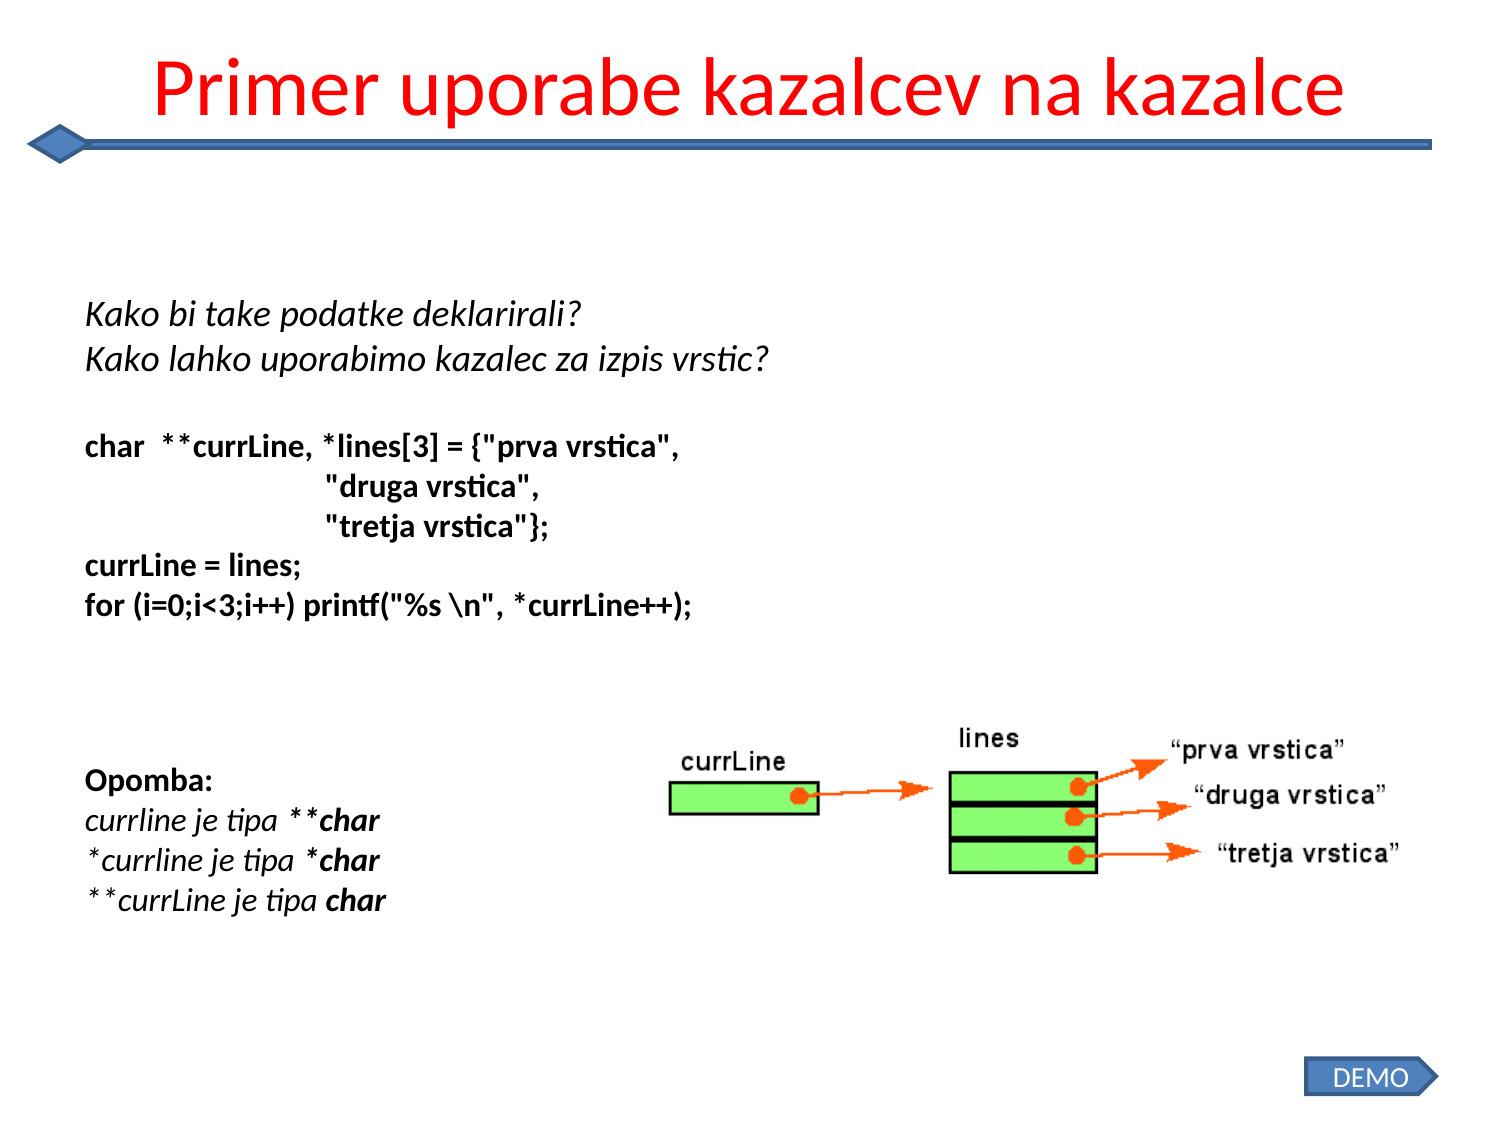

# Primer uporabe kazalcev na kazalce
Kako bi take podatke deklarirali?
Kako lahko uporabimo kazalec za izpis vrstic?
char  **currLine, *lines[3] = {"prva vrstica",
                                "druga vrstica",
                                "tretja vrstica"};
currLine = lines;
for (i=0;i<3;i++) printf("%s \n", *currLine++);
Opomba:
currline je tipa **char
*currline je tipa *char
**currLine je tipa char
DEMO